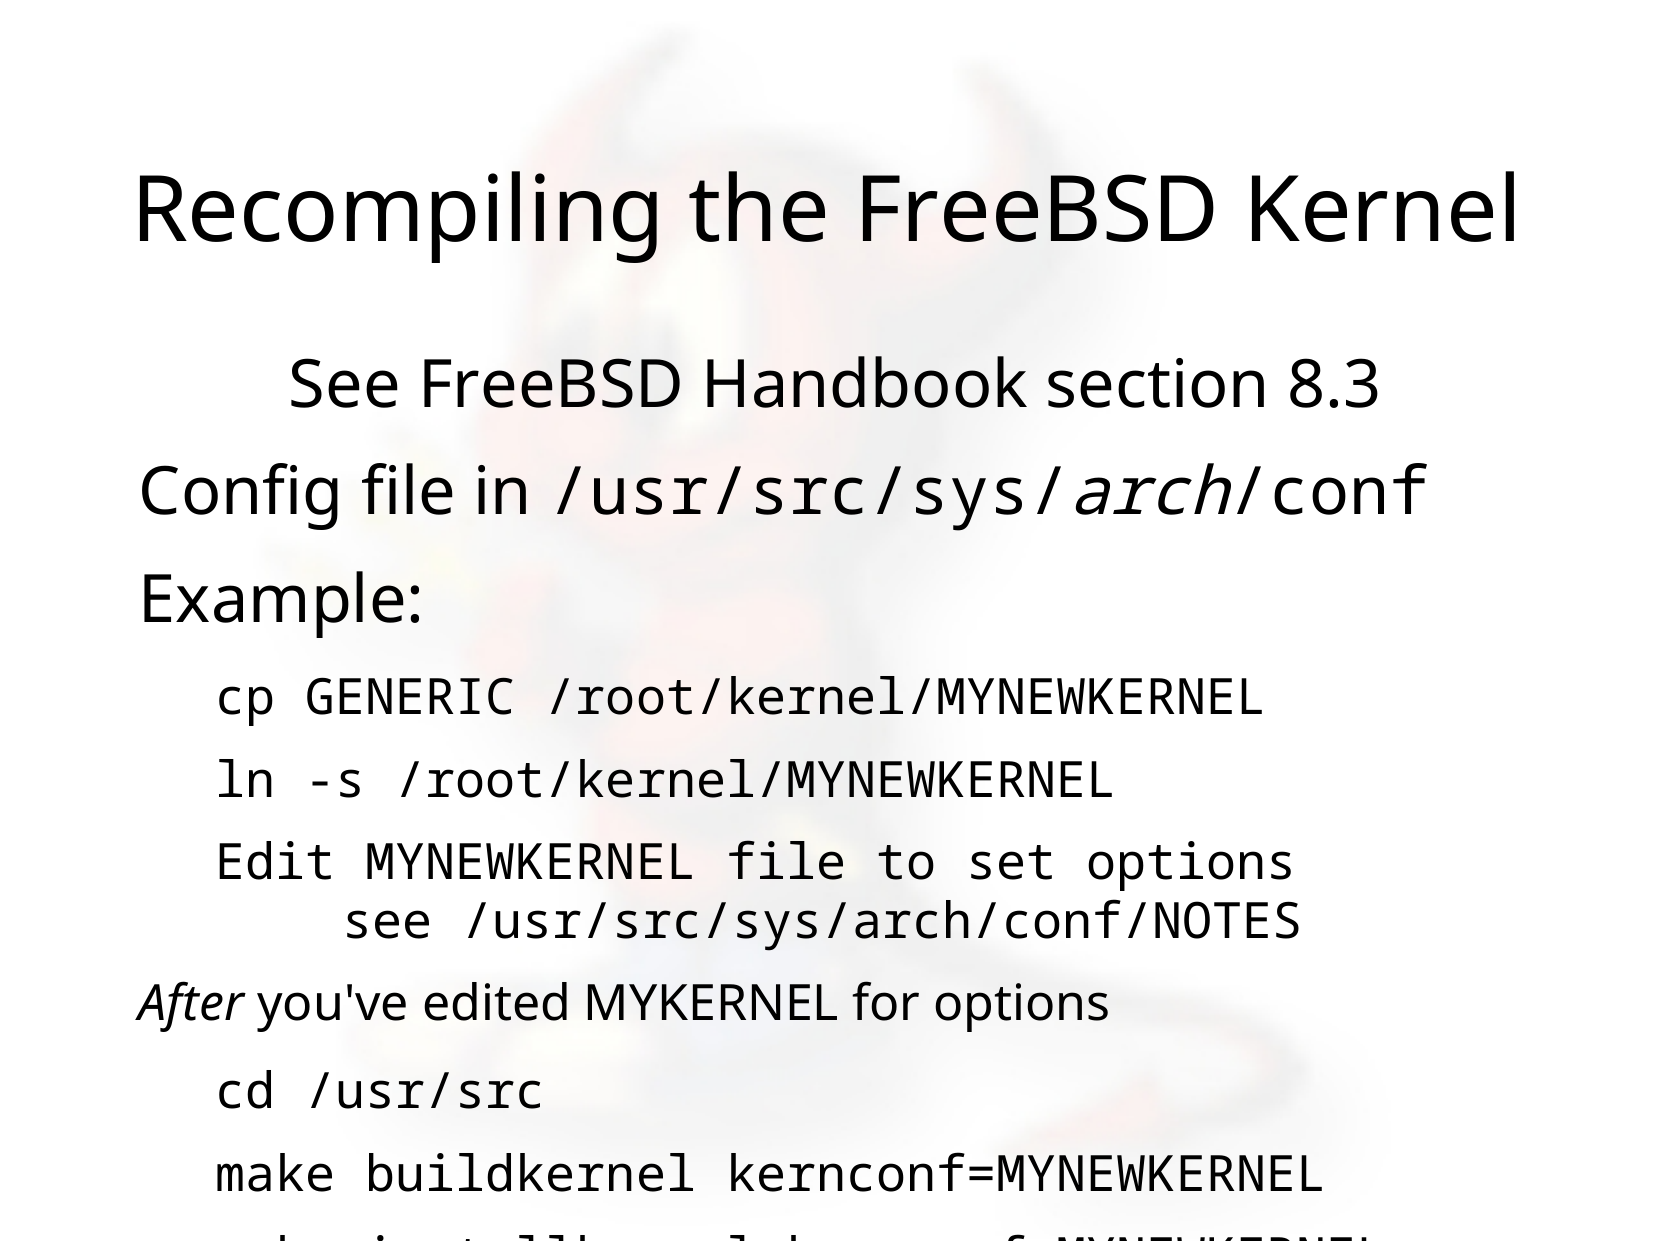

# Recompiling the FreeBSD Kernel
See FreeBSD Handbook section 8.3
Config file in /usr/src/sys/arch/conf
Example:
cp GENERIC /root/kernel/MYNEWKERNEL
ln -s /root/kernel/MYNEWKERNEL
Edit MYNEWKERNEL file to set options
		see /usr/src/sys/arch/conf/NOTES
After you've edited MYKERNEL for options
cd /usr/src
make buildkernel kernconf=MYNEWKERNEL
make installkernel kernconf=MYNEWKERNEL